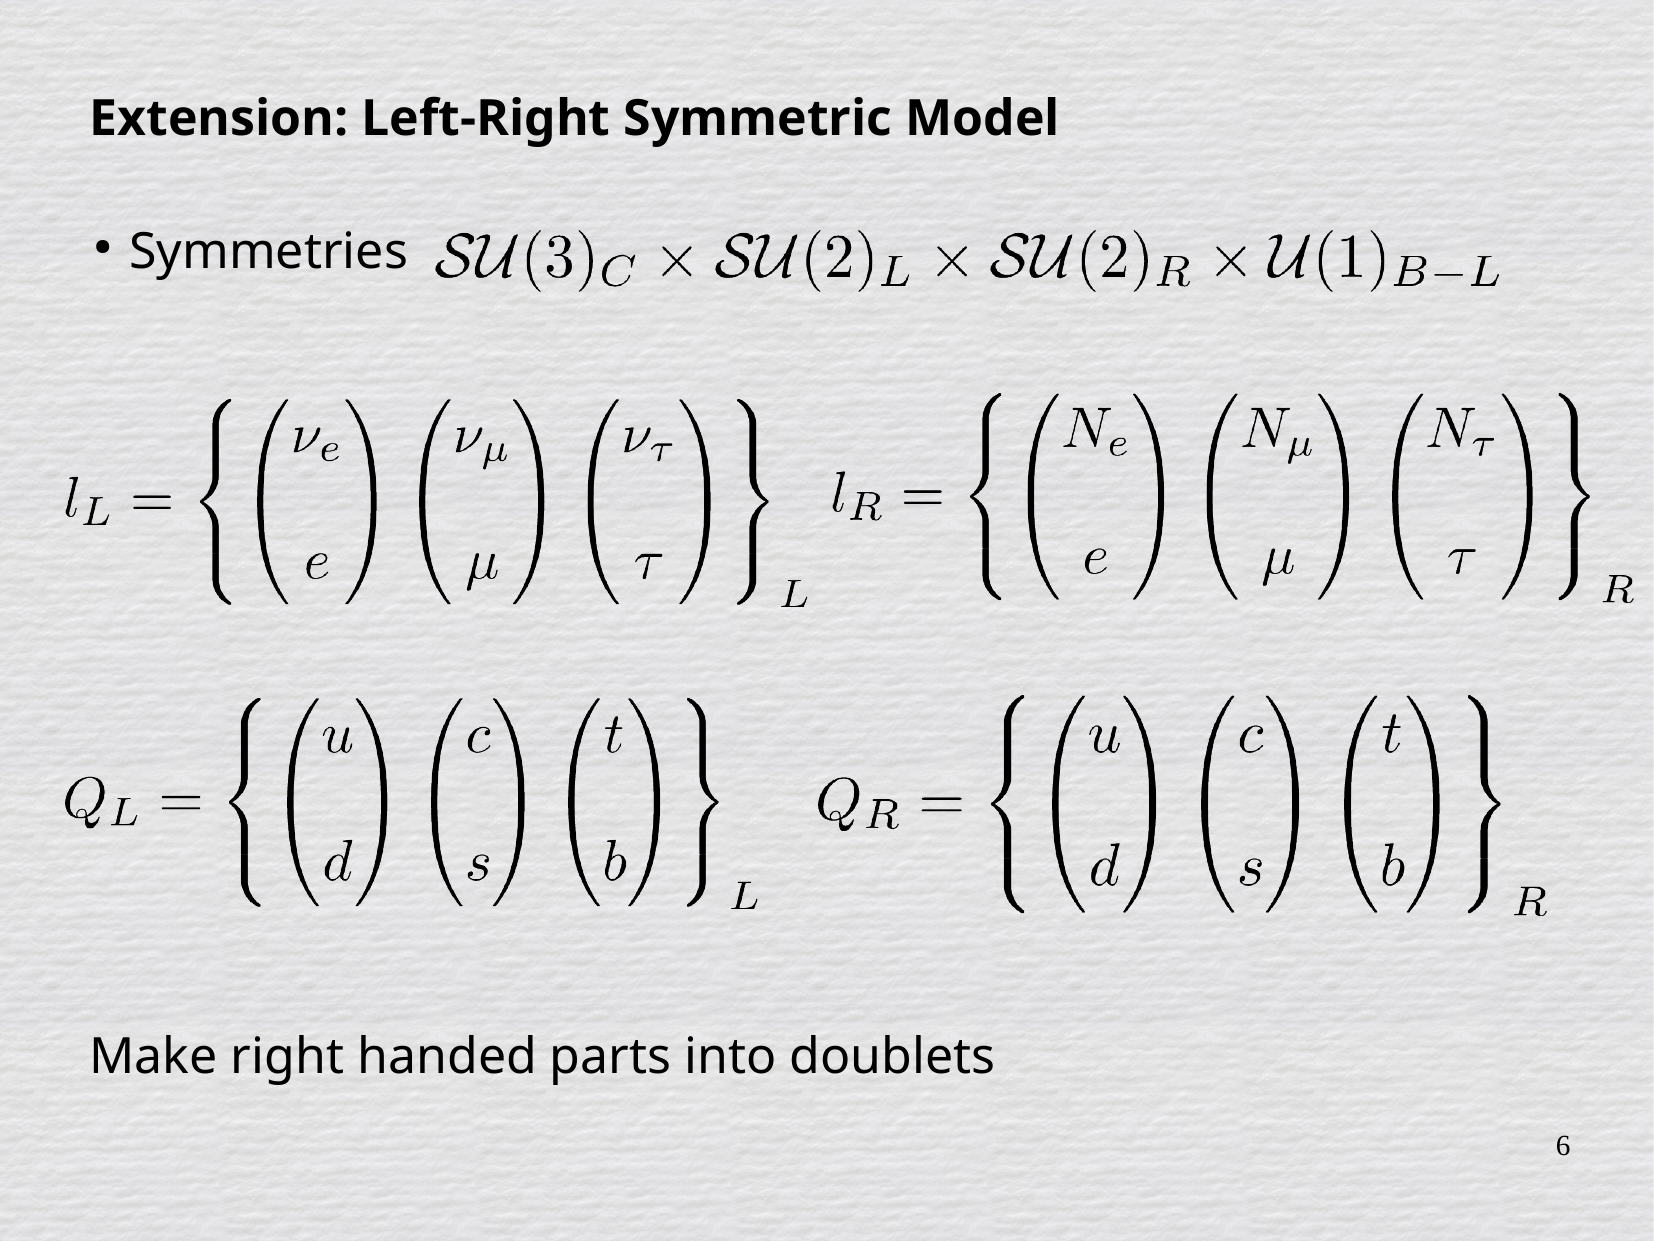

Extension: Left-Right Symmetric Model
Symmetries
Make right handed parts into doublets
6